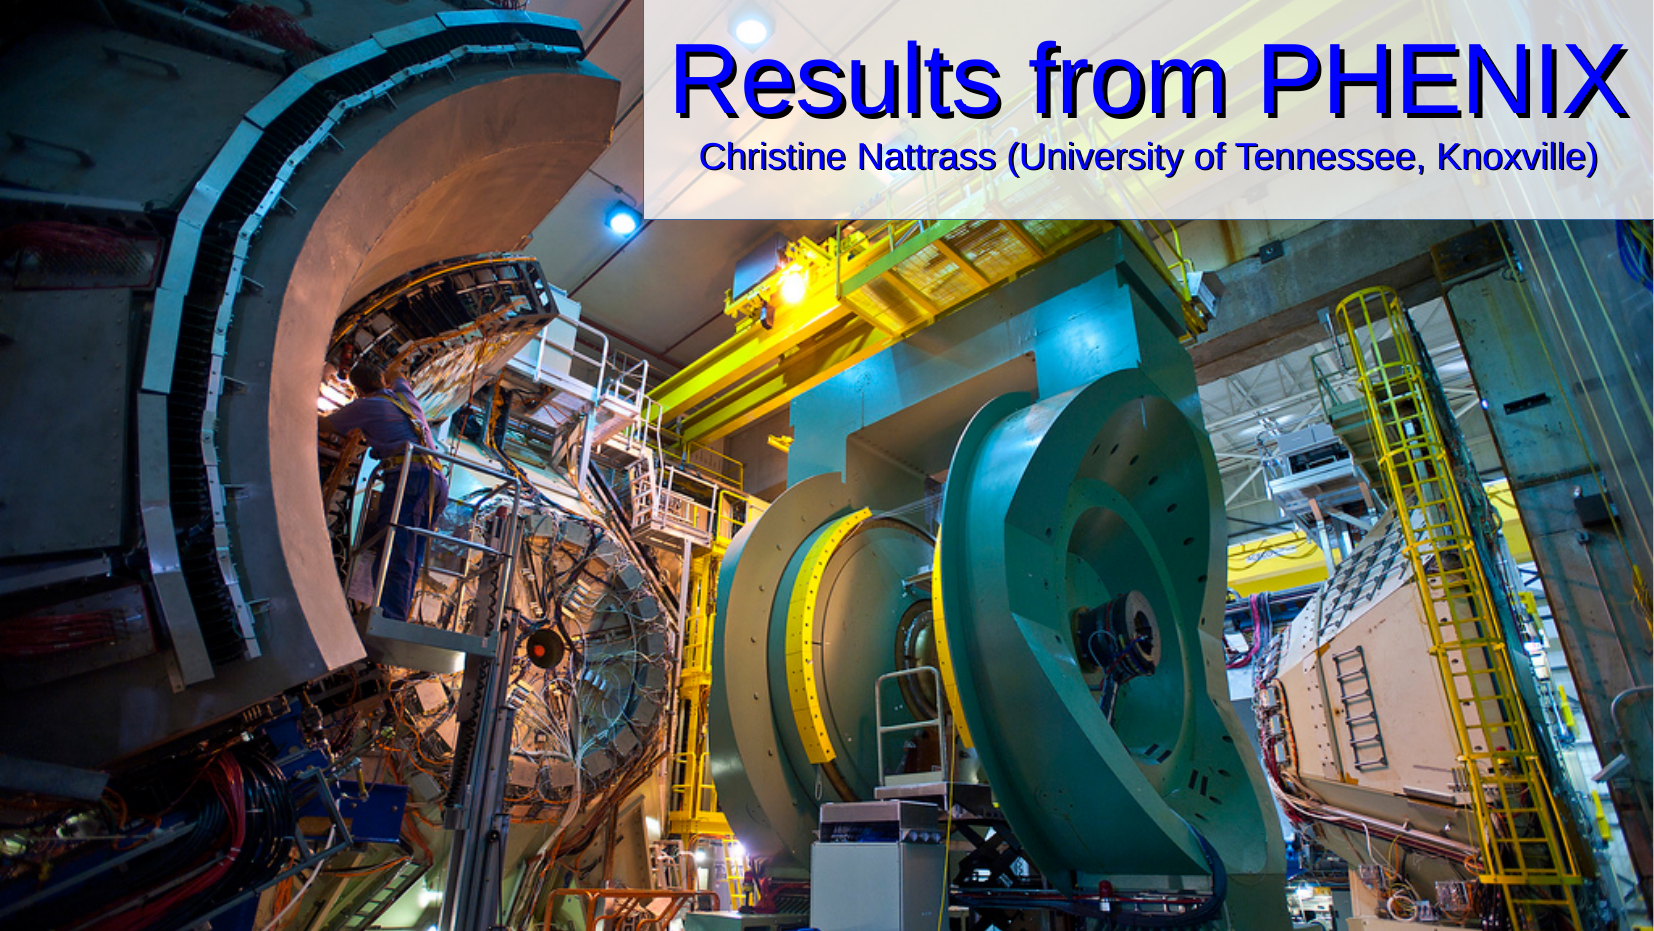

Results from PHENIX
Christine Nattrass (University of Tennessee, Knoxville)
#